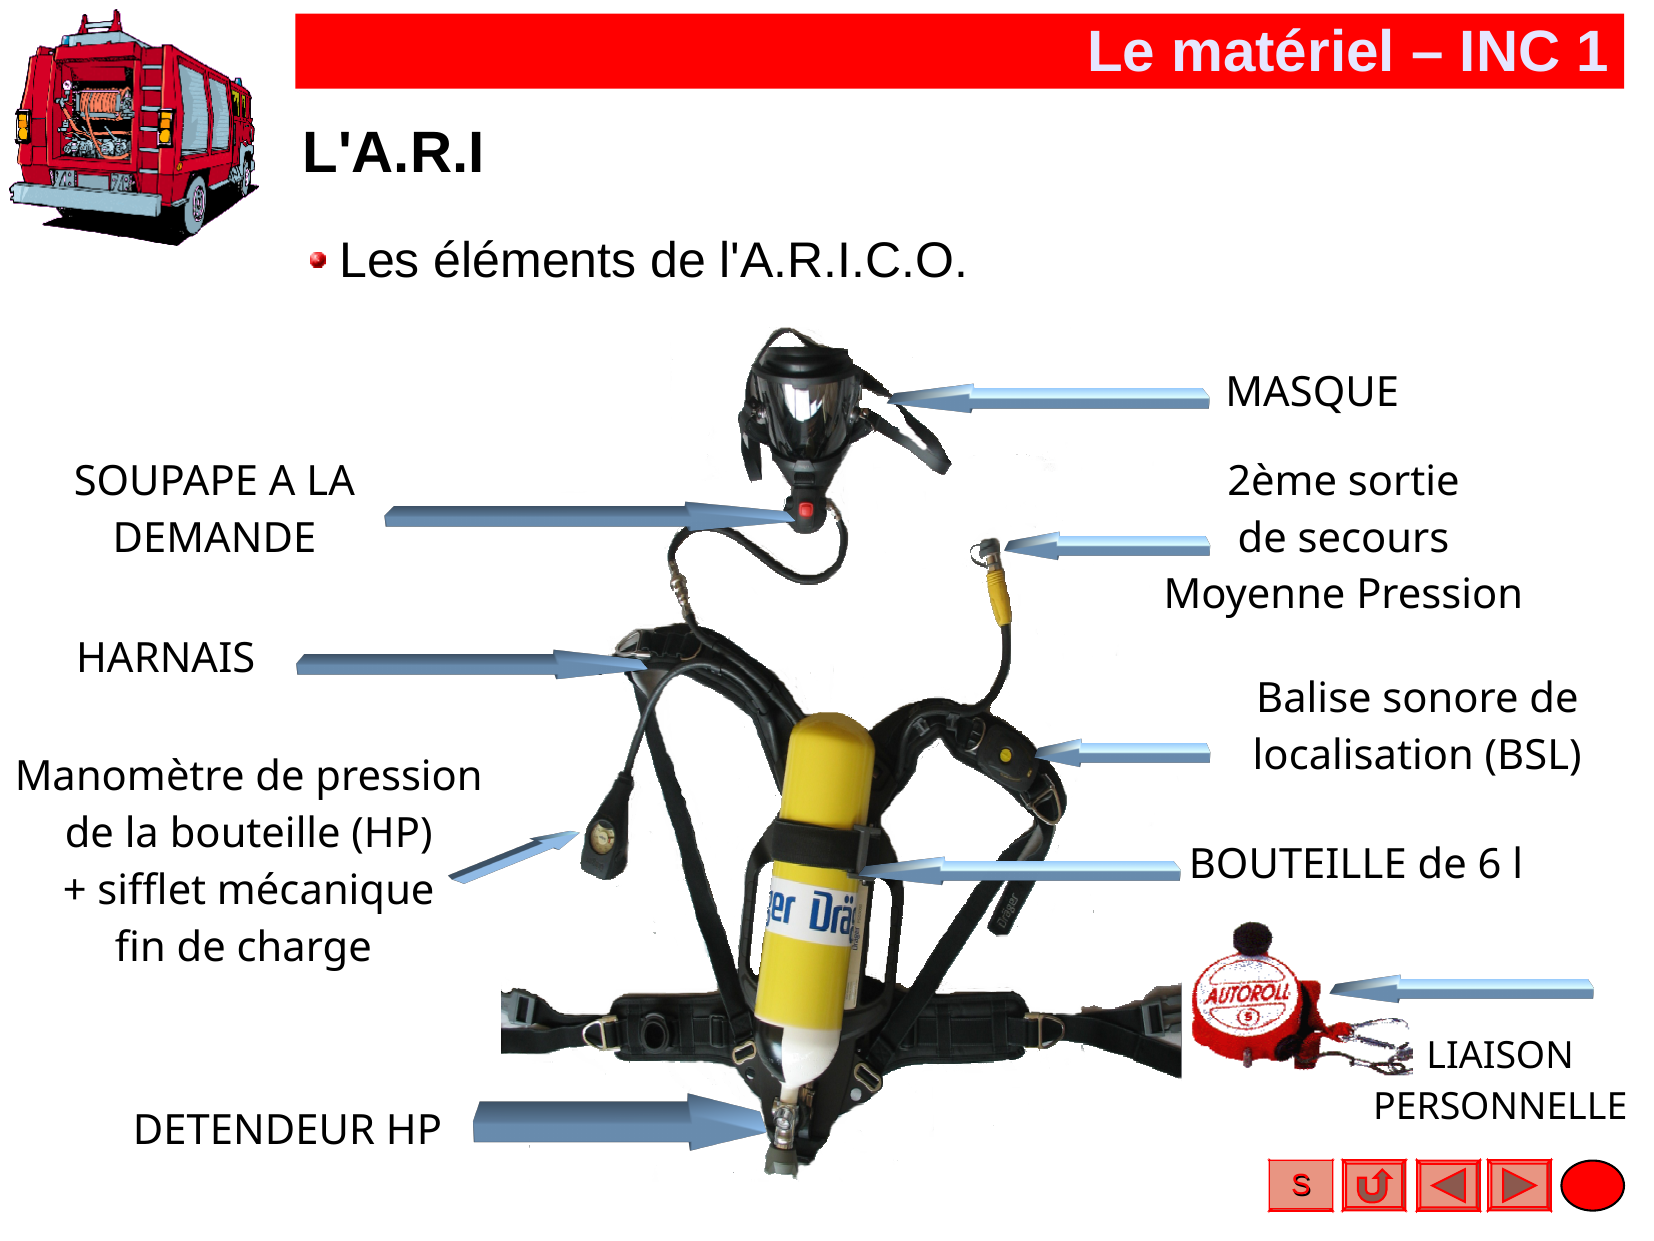

Le matériel – INC 1
L'A.R.I
 Les éléments de l'A.R.I.C.O.
MASQUE
SOUPAPE A LA
DEMANDE
2ème sortie
de secours
Moyenne Pression
HARNAIS
Balise sonore de localisation (BSL)
Manomètre de pression
de la bouteille (HP)
+ sifflet mécanique
fin de charge
BOUTEILLE de 6 l
LIAISON
PERSONNELLE
DETENDEUR HP